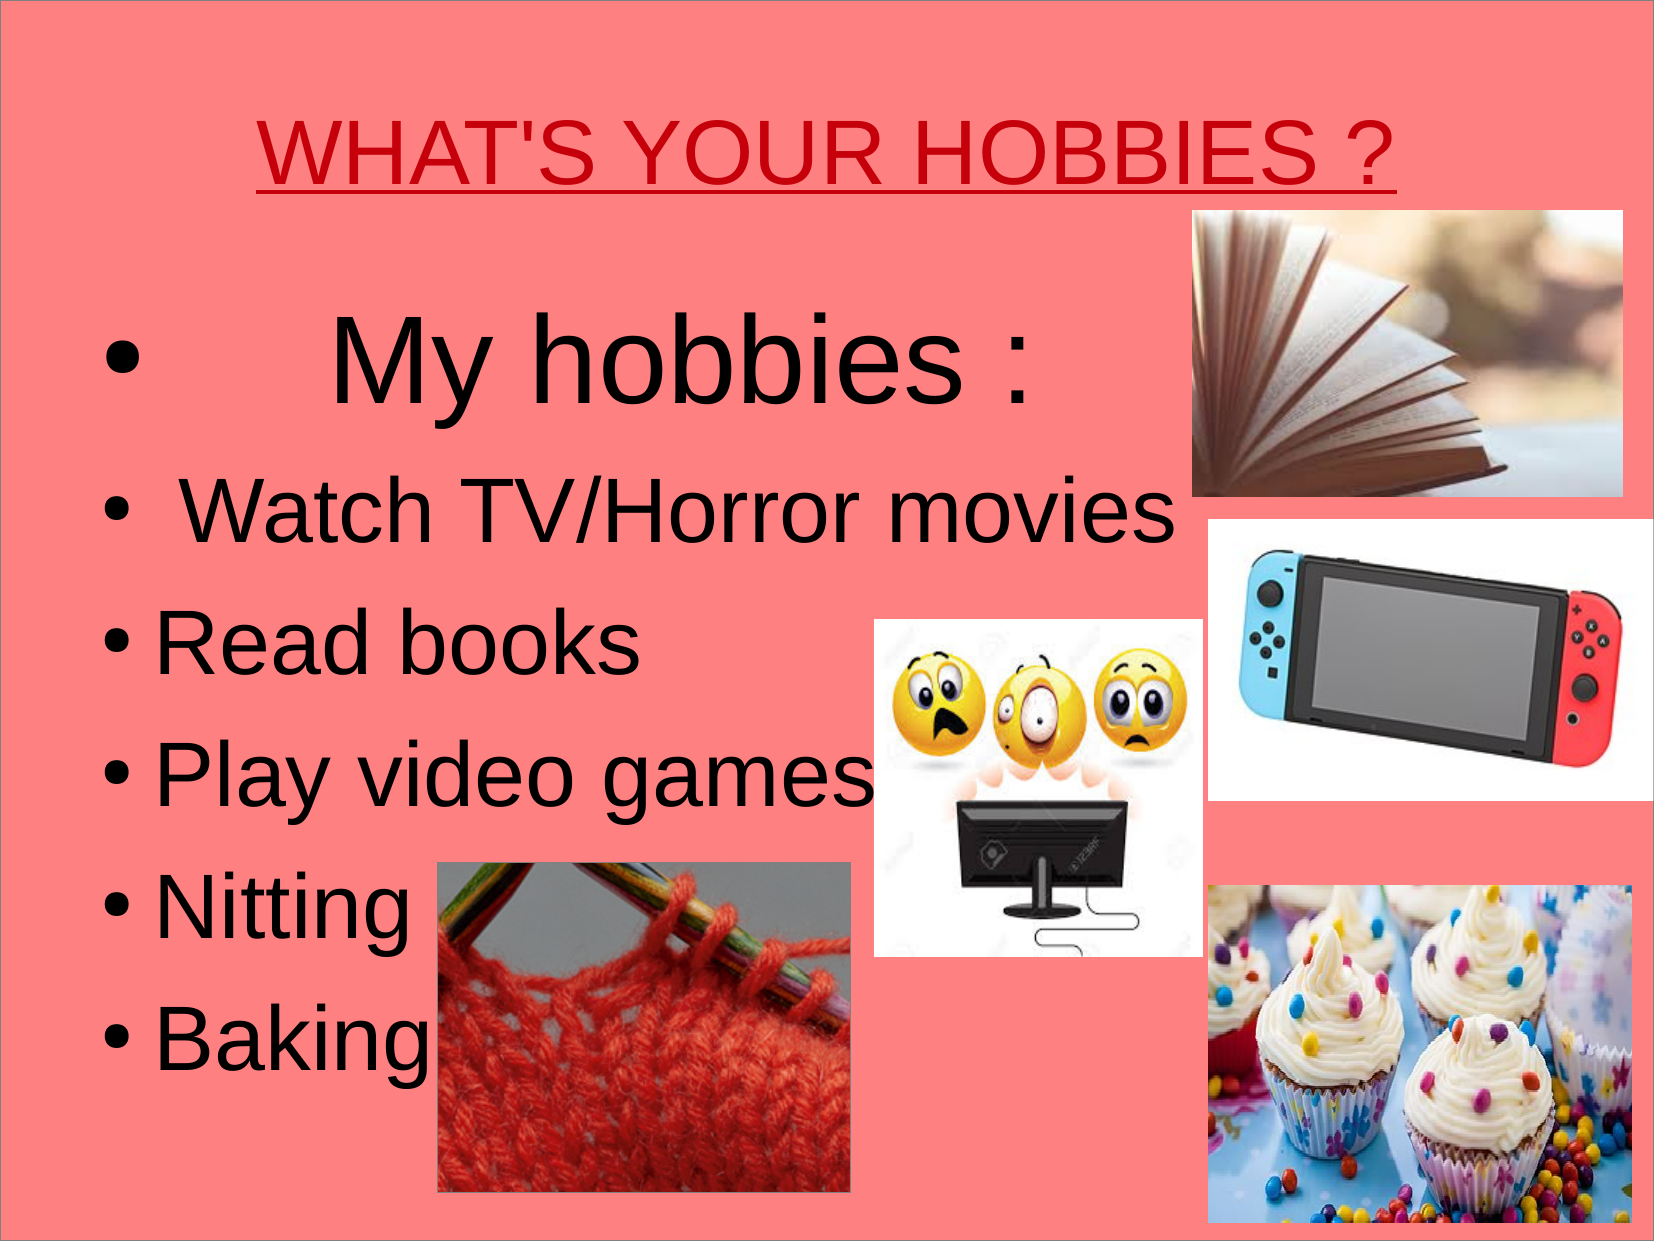

# WHAT'S YOUR HOBBIES ?
 My hobbies :
 Watch TV/Horror movies
Read books
Play video games
Nitting
Baking